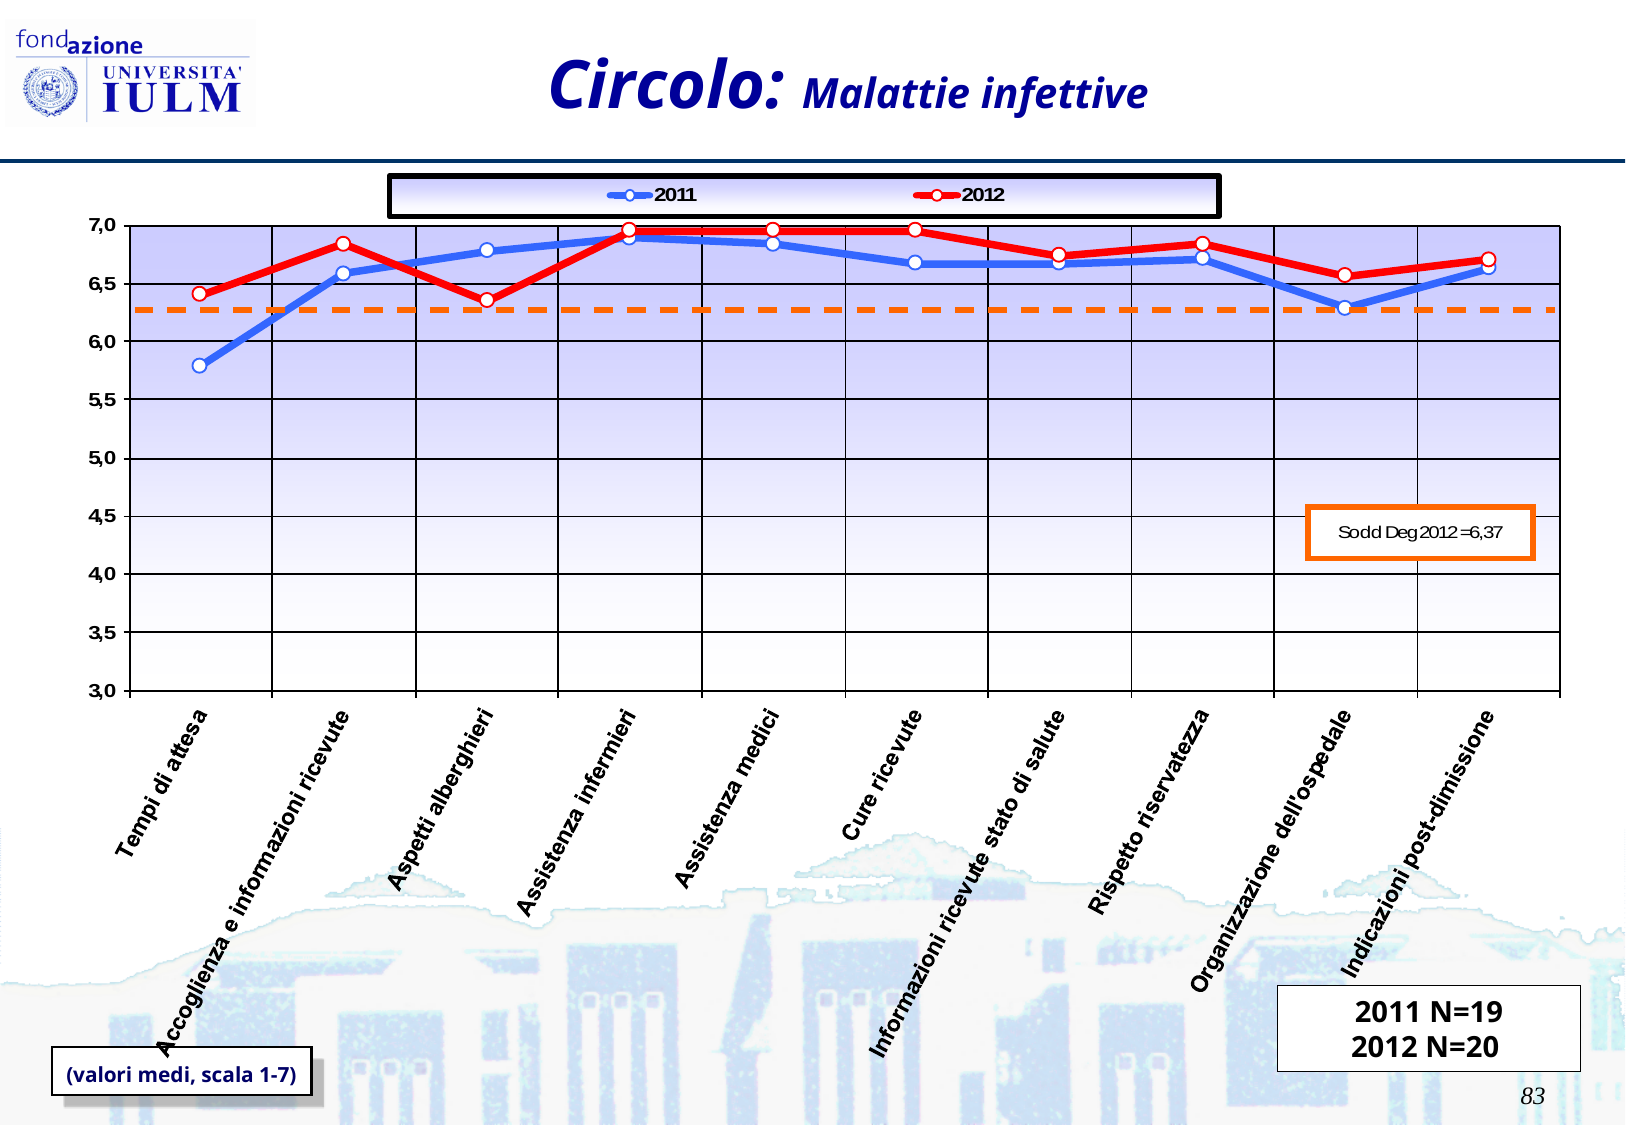

Circolo: Malattie infettive
2011 N=19
2012 N=20
(valori medi, scala 1-7)